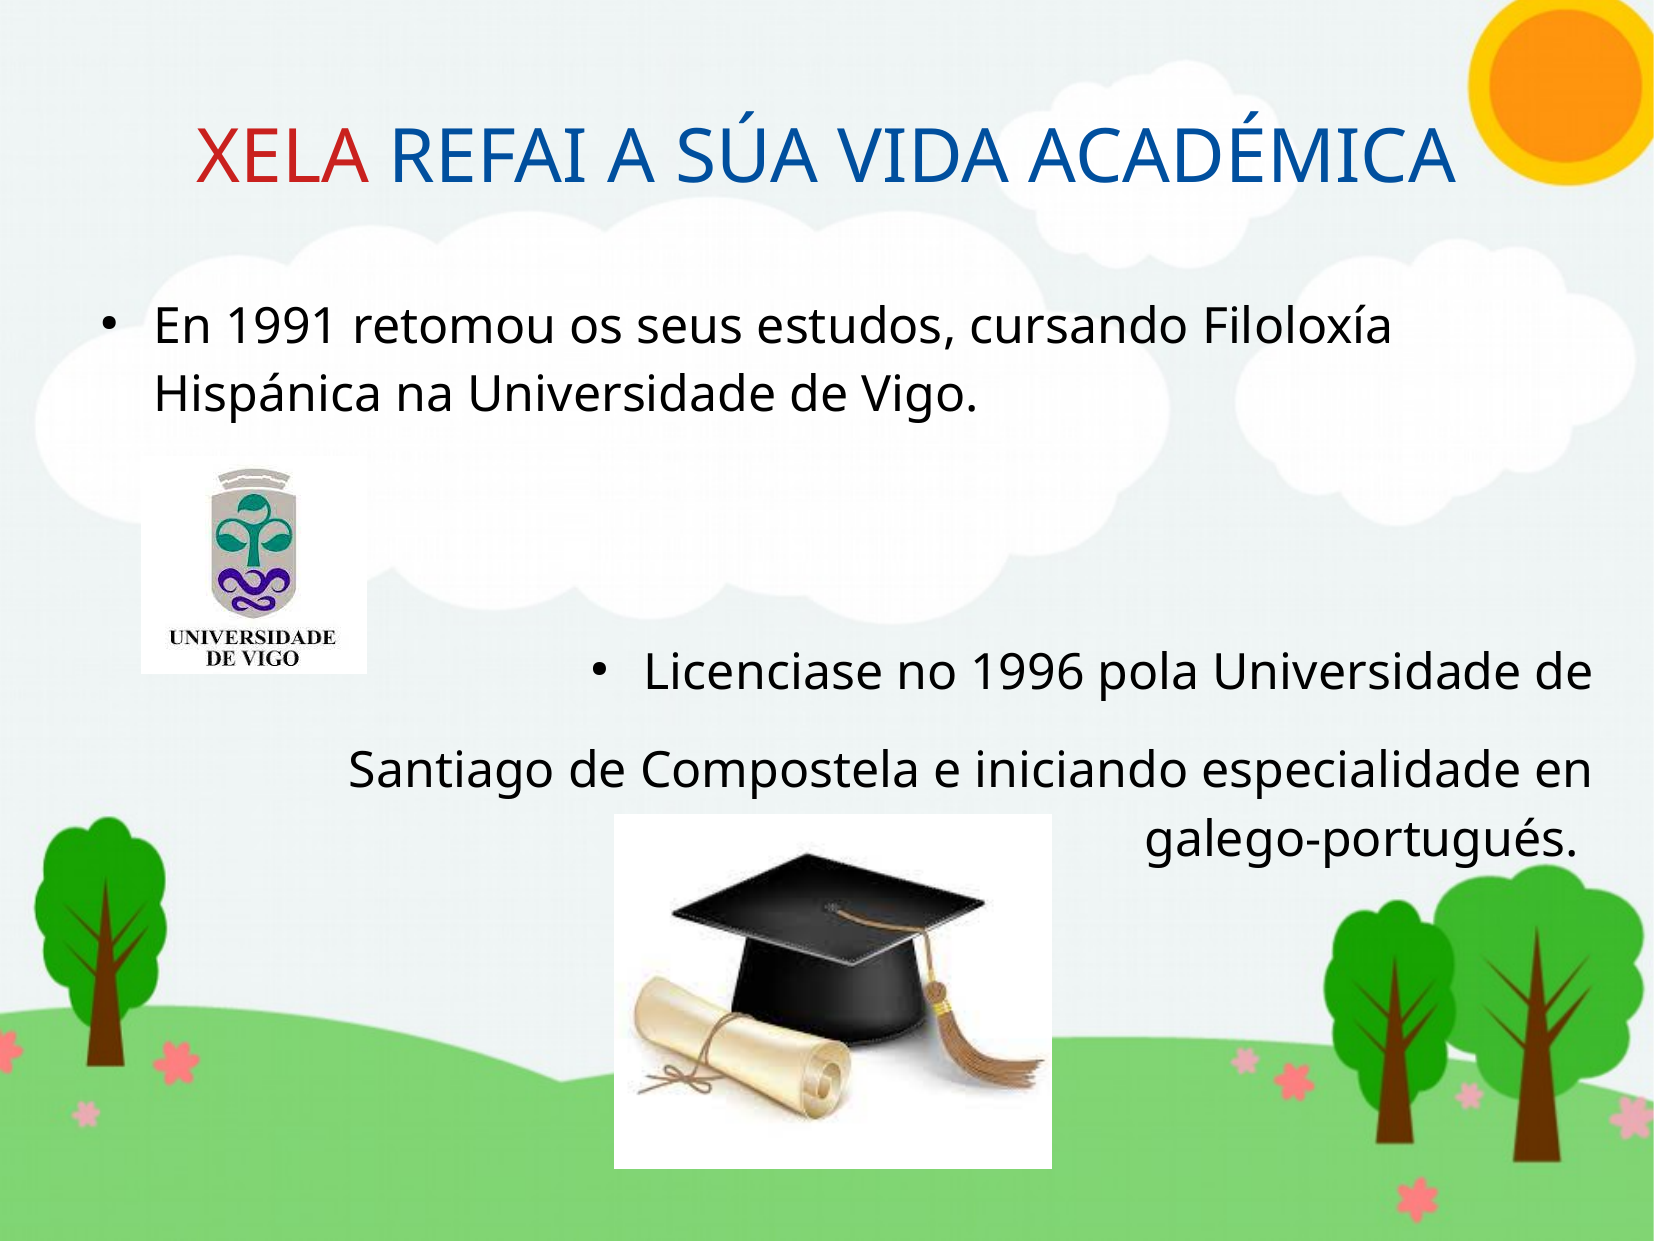

# XELA REFAI A SÚA VIDA ACADÉMICA
En 1991 retomou os seus estudos, cursando Filoloxía Hispánica na Universidade de Vigo.
Licenciase no 1996 pola Universidade de
 Santiago de Compostela e iniciando especialidade en galego-portugués.